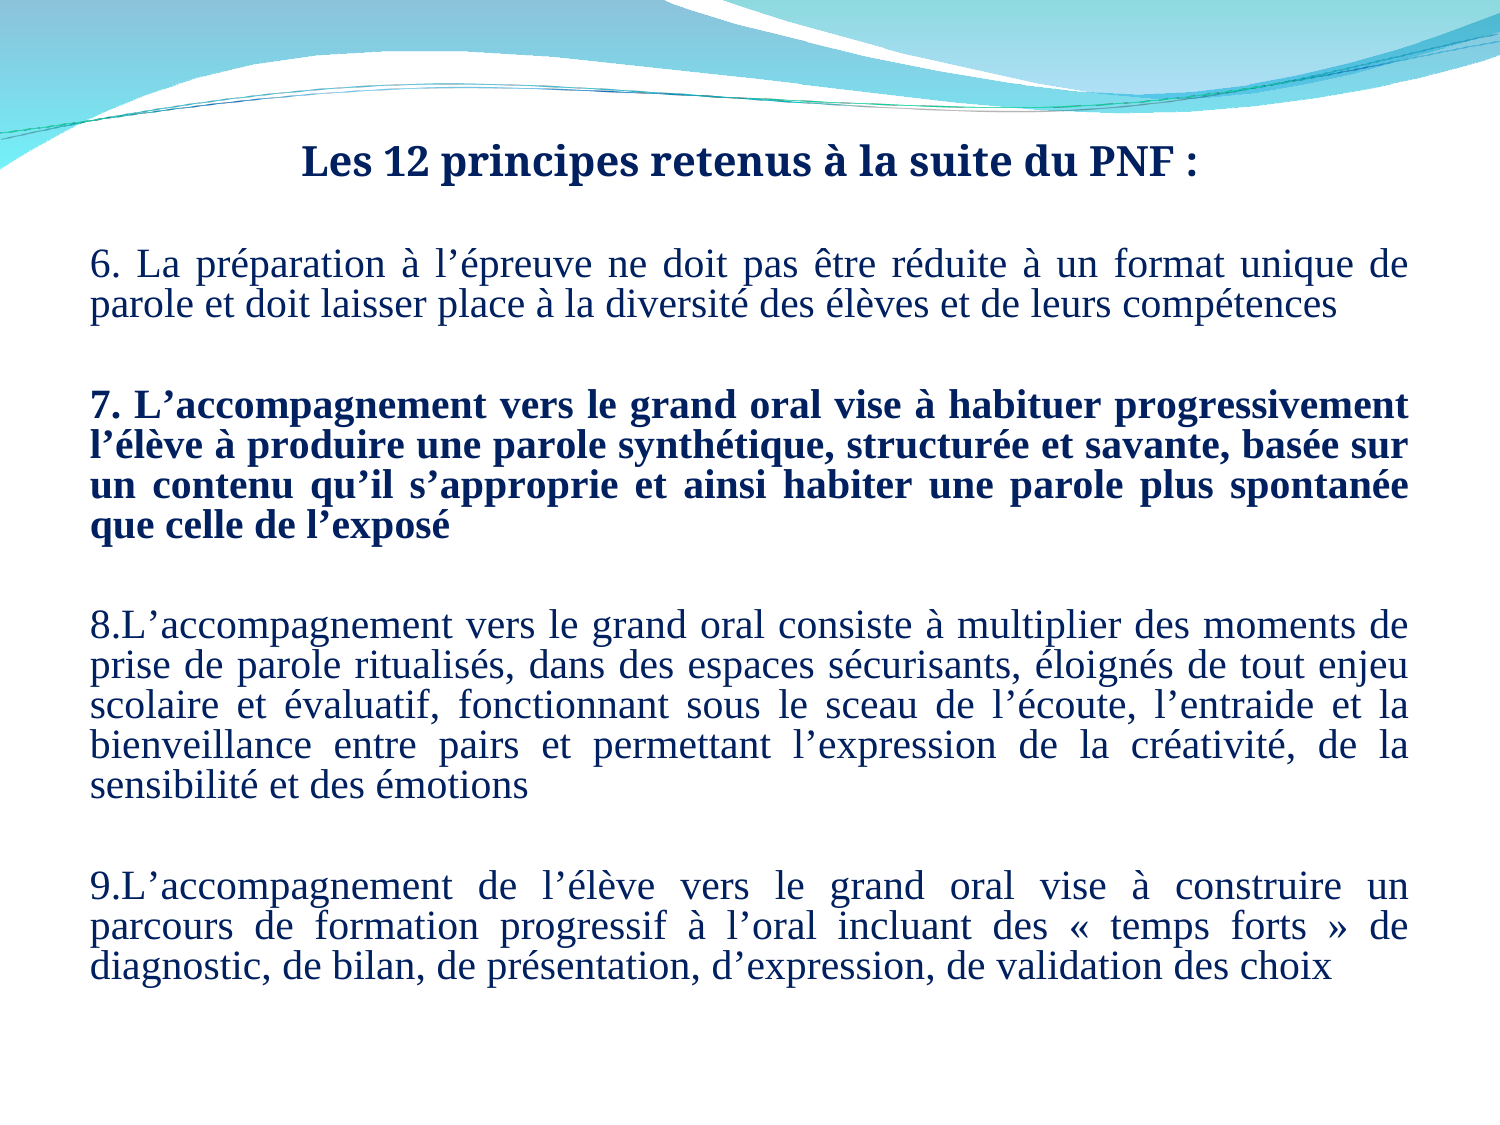

# Les 12 principes retenus à la suite du PNF :
6. La préparation à l’épreuve ne doit pas être réduite à un format unique de parole et doit laisser place à la diversité des élèves et de leurs compétences
7. L’accompagnement vers le grand oral vise à habituer progressivement l’élève à produire une parole synthétique, structurée et savante, basée sur un contenu qu’il s’approprie et ainsi habiter une parole plus spontanée que celle de l’exposé
8.L’accompagnement vers le grand oral consiste à multiplier des moments de prise de parole ritualisés, dans des espaces sécurisants, éloignés de tout enjeu scolaire et évaluatif, fonctionnant sous le sceau de l’écoute, l’entraide et la bienveillance entre pairs et permettant l’expression de la créativité, de la sensibilité et des émotions
9.L’accompagnement de l’élève vers le grand oral vise à construire un parcours de formation progressif à l’oral incluant des « temps forts » de diagnostic, de bilan, de présentation, d’expression, de validation des choix